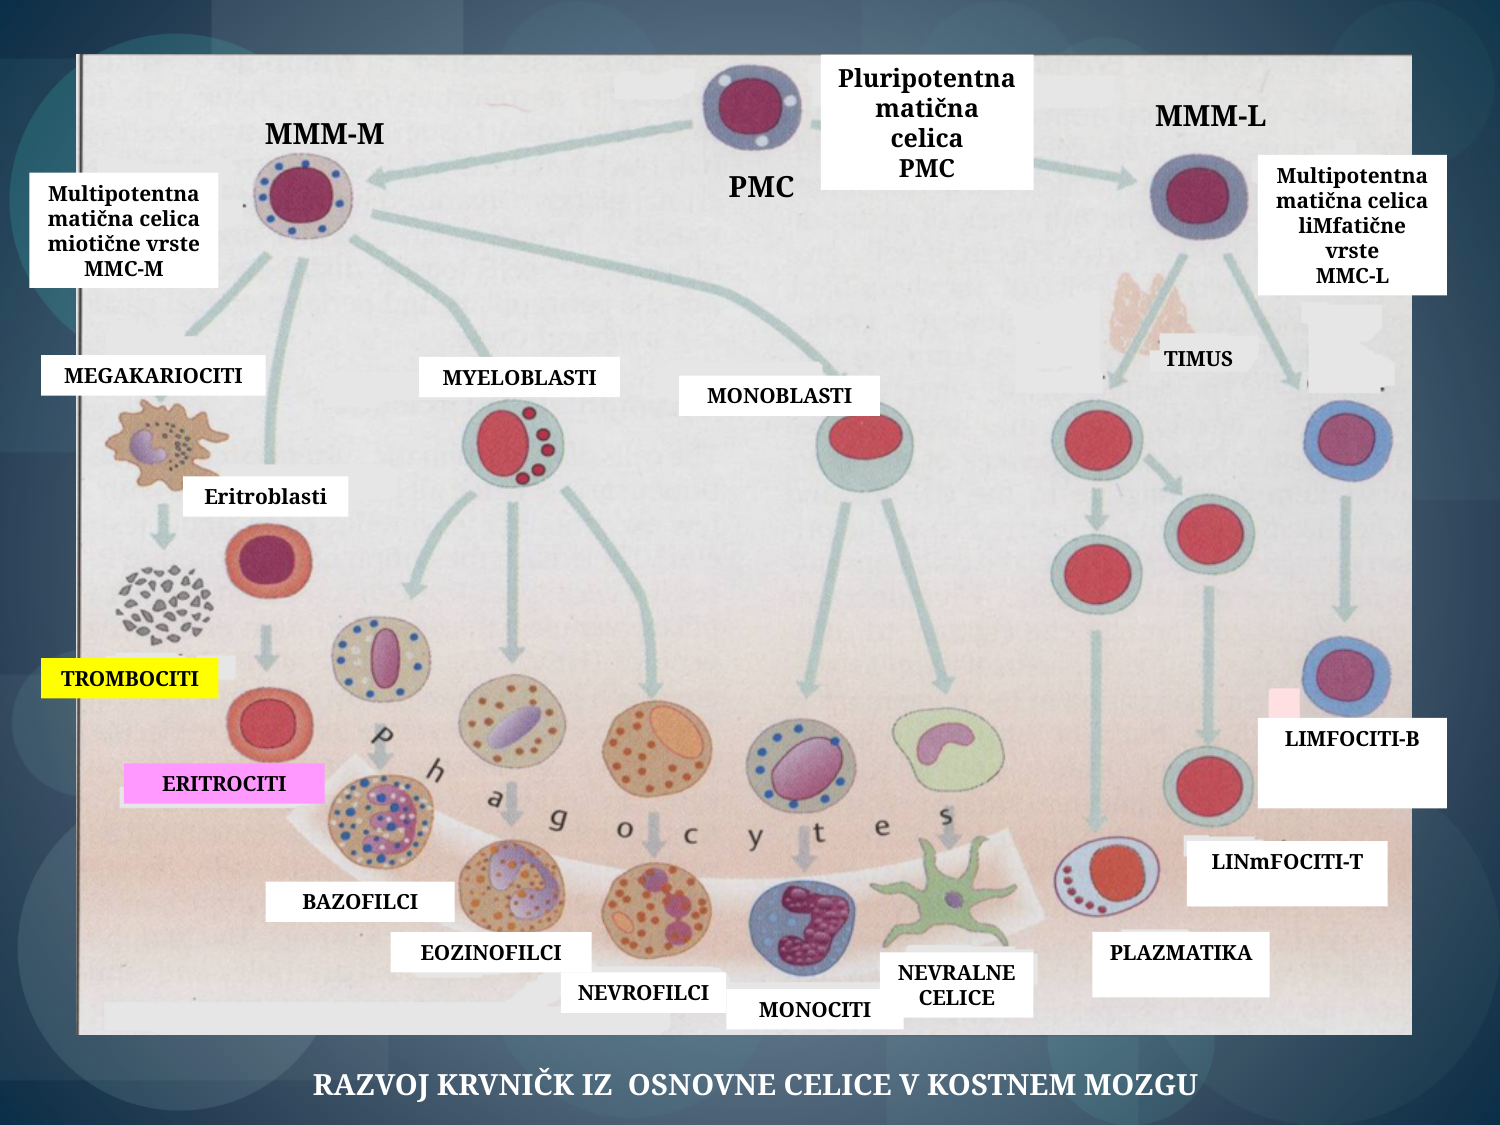

Pluripotentna matična celica
PMC
MMM-L
MMM-M
Multipotentna matična celica
liMfatične vrste
MMC-L
PMC
Multipotentna matična celica
miotične vrste
MMC-M
TIMUS
MEGAKARIOCITI
MYELOBLASTI
MONOBLASTI
Eritroblasti
TROMBOCITI
LIMFOCITI-B
ERITROCITI
LINmFOCITI-T
BAZOFILCI
EOZINOFILCI
PLAZMATIKA
NEVRALNE CELICE
NEVROFILCI
MONOCITI
RAZVOJ KRVNIČK IZ OSNOVNE CELICE V KOSTNEM MOZGU